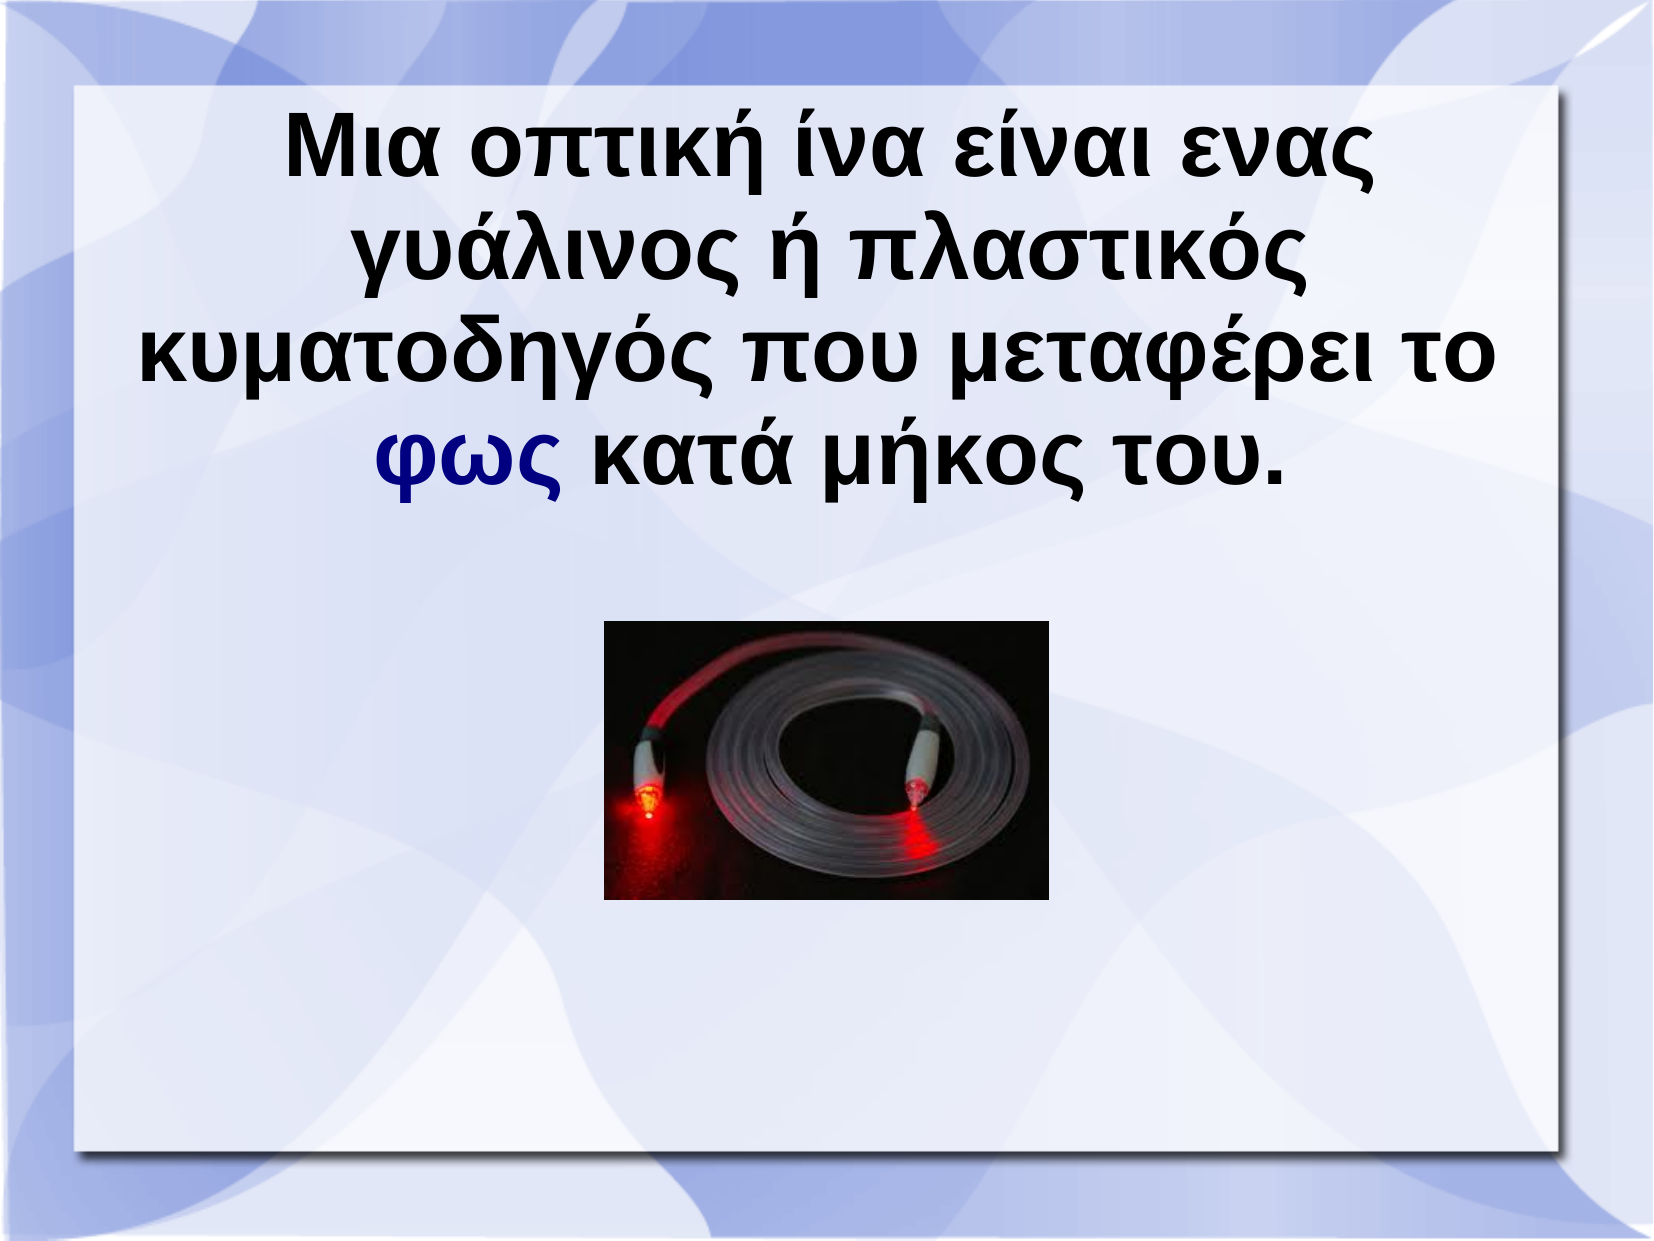

# Μια οπτική ίνα είναι ενας γυάλινος ή πλαστικός κυματοδηγός που μεταφέρει το φως κατά μήκος του.